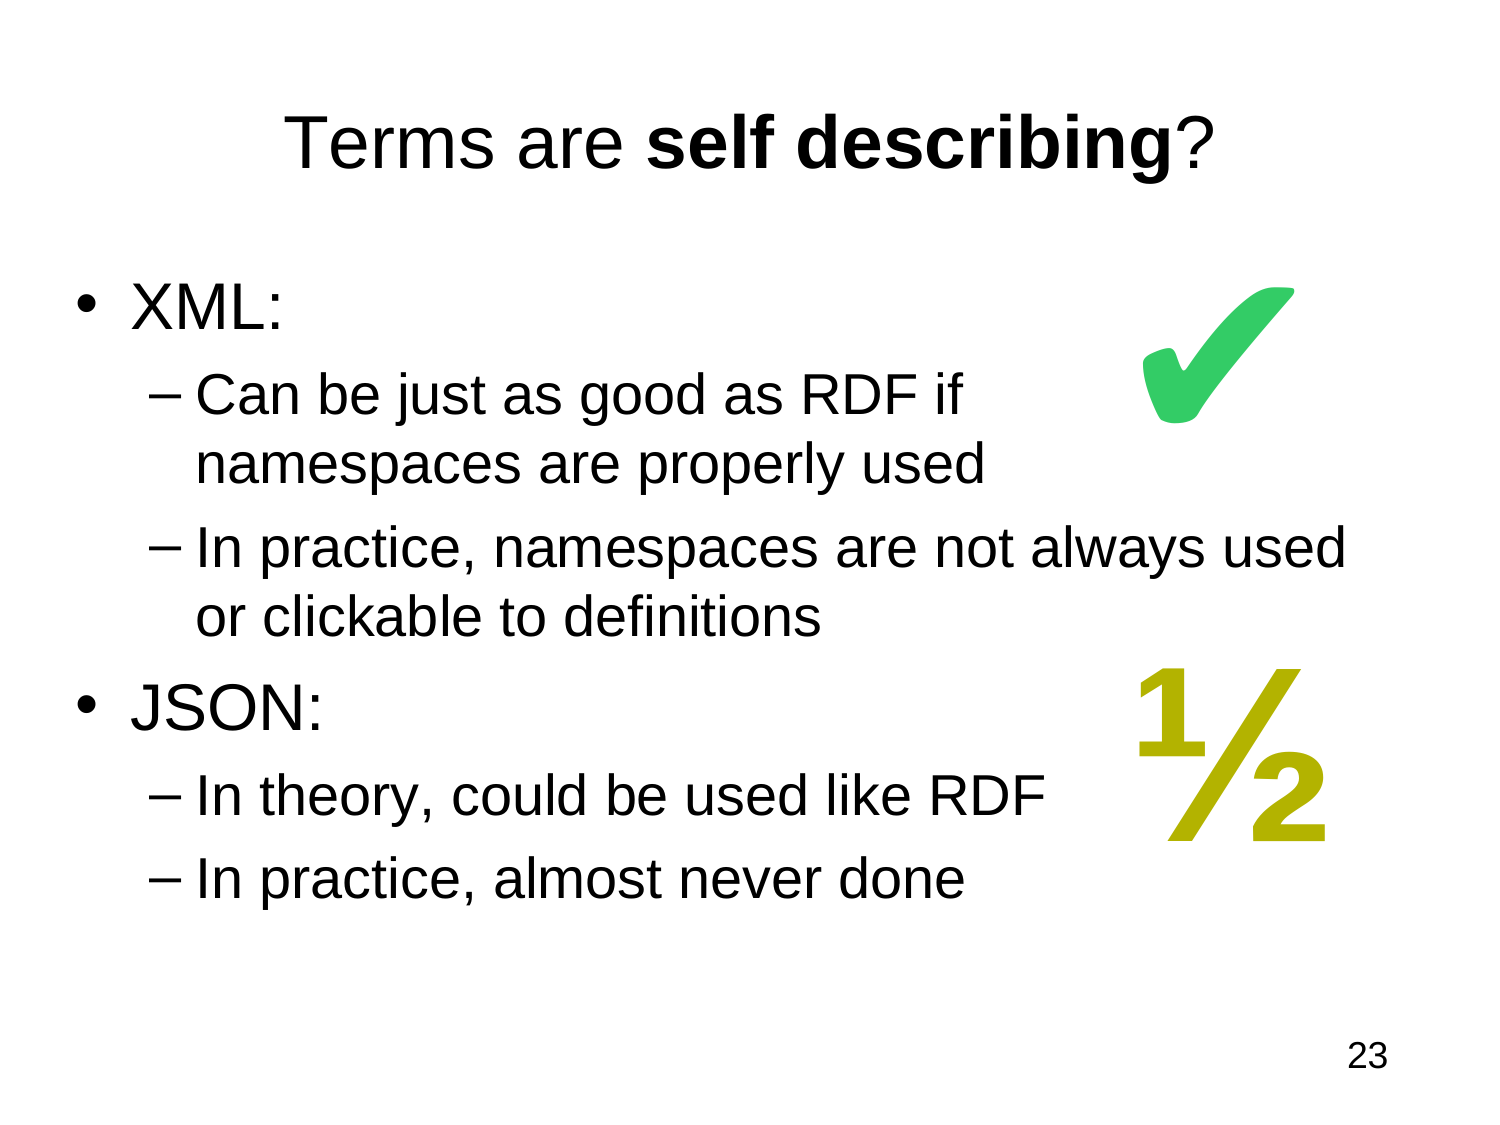

# Terms are self describing?
✔
XML:
Can be just as good as RDF if
namespaces are properly used
In practice, namespaces are not always used or clickable to definitions
JSON:
In theory, could be used like RDF
In practice, almost never done
½
23